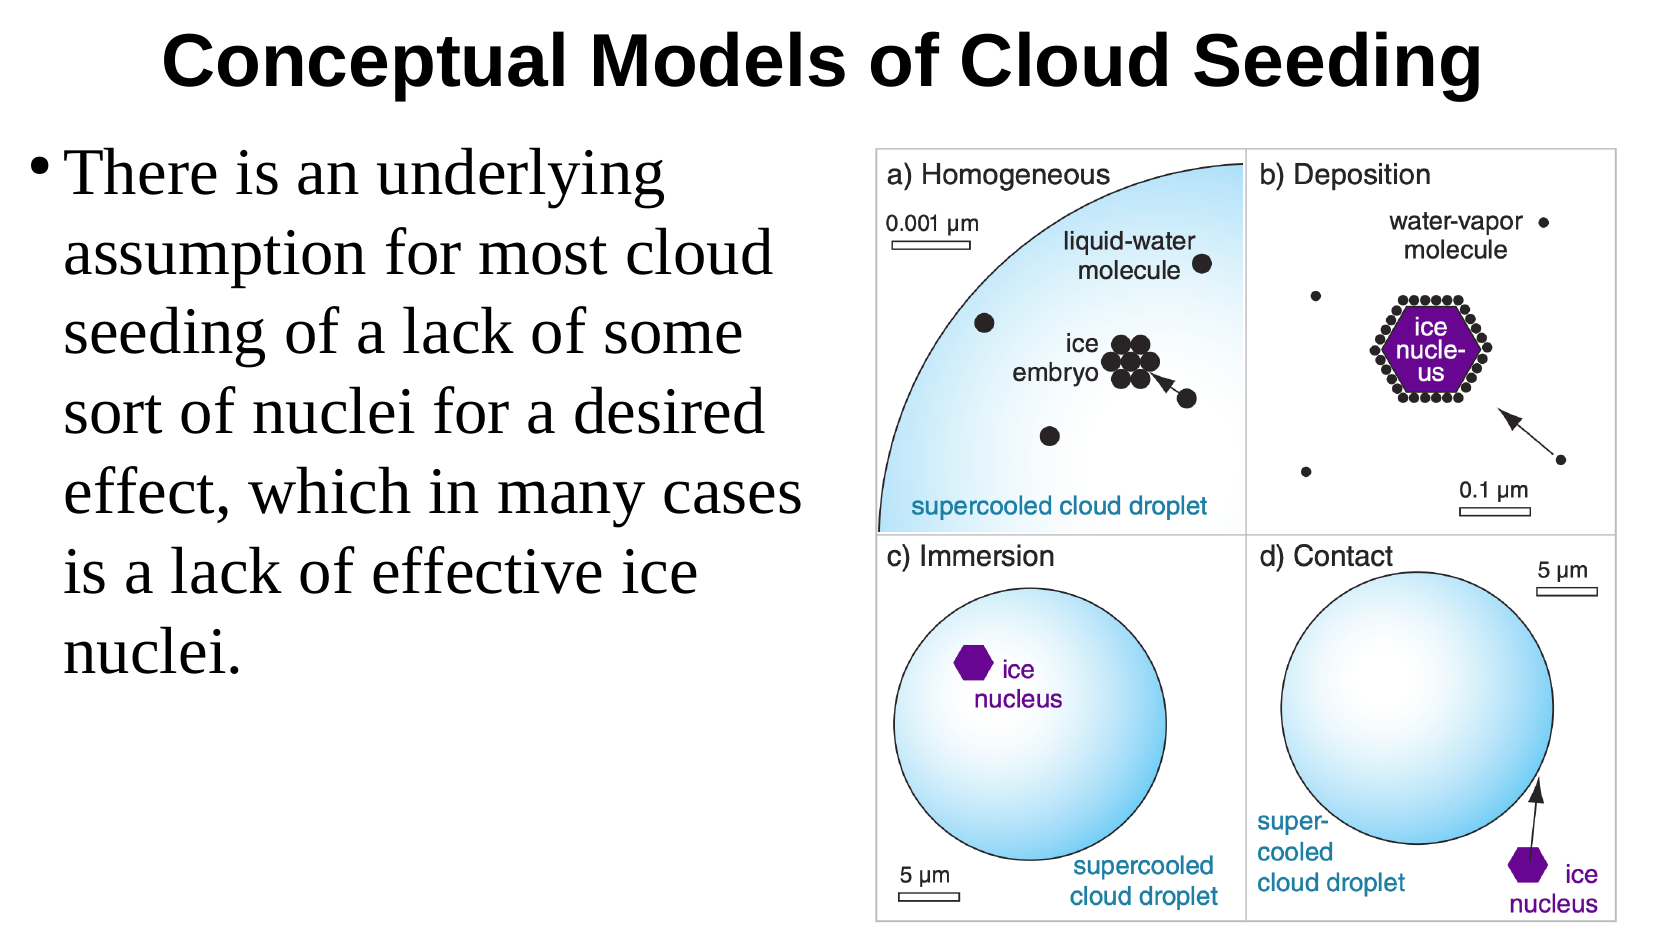

# Conceptual Models of Cloud Seeding
There is an underlying assumption for most cloud seeding of a lack of some sort of nuclei for a desired effect, which in many cases is a lack of effective ice nuclei.